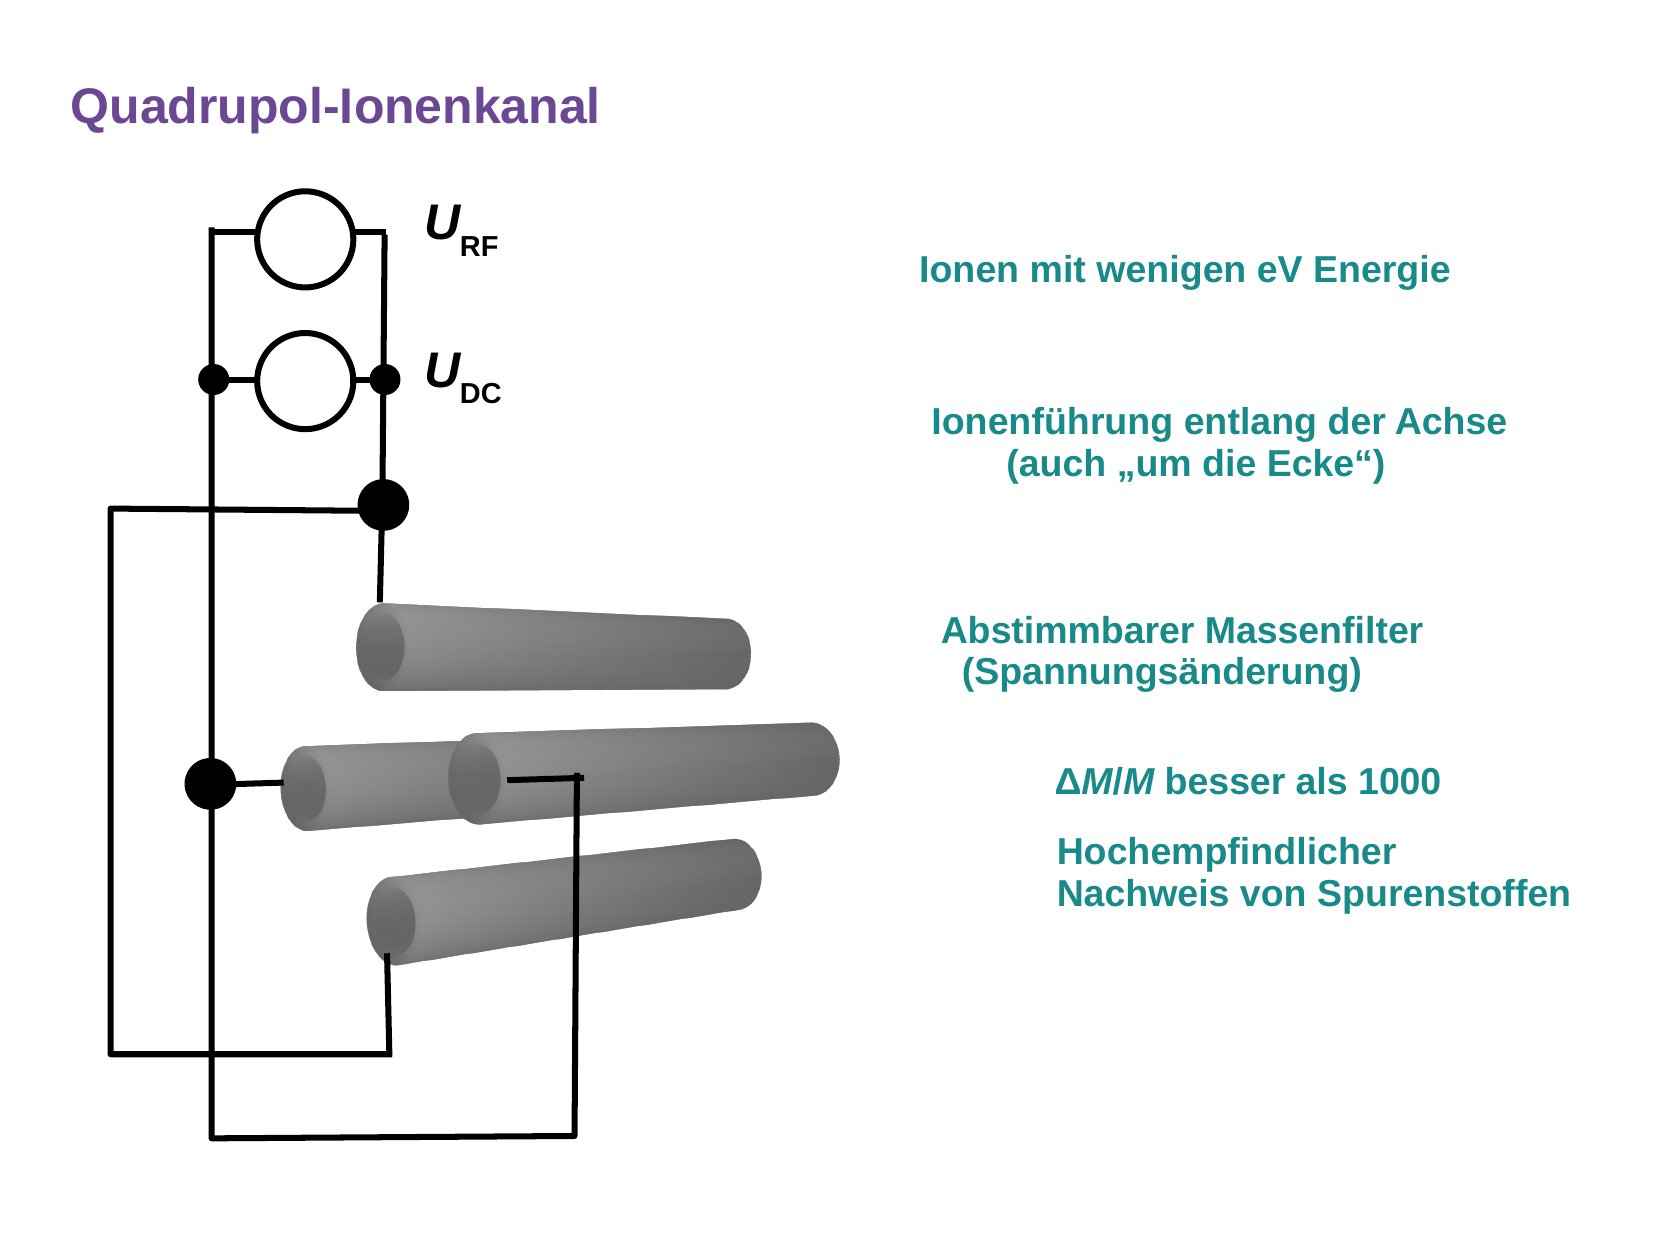

Quadrupol-Ionenkanal
URF
Ionen mit wenigen eV Energie
UDC
Ionenführung entlang der Achse
	(auch „um die Ecke“)
Abstimmbarer Massenfilter
 (Spannungsänderung)
ΔM/M besser als 1000
Hochempfindlicher
Nachweis von Spurenstoffen